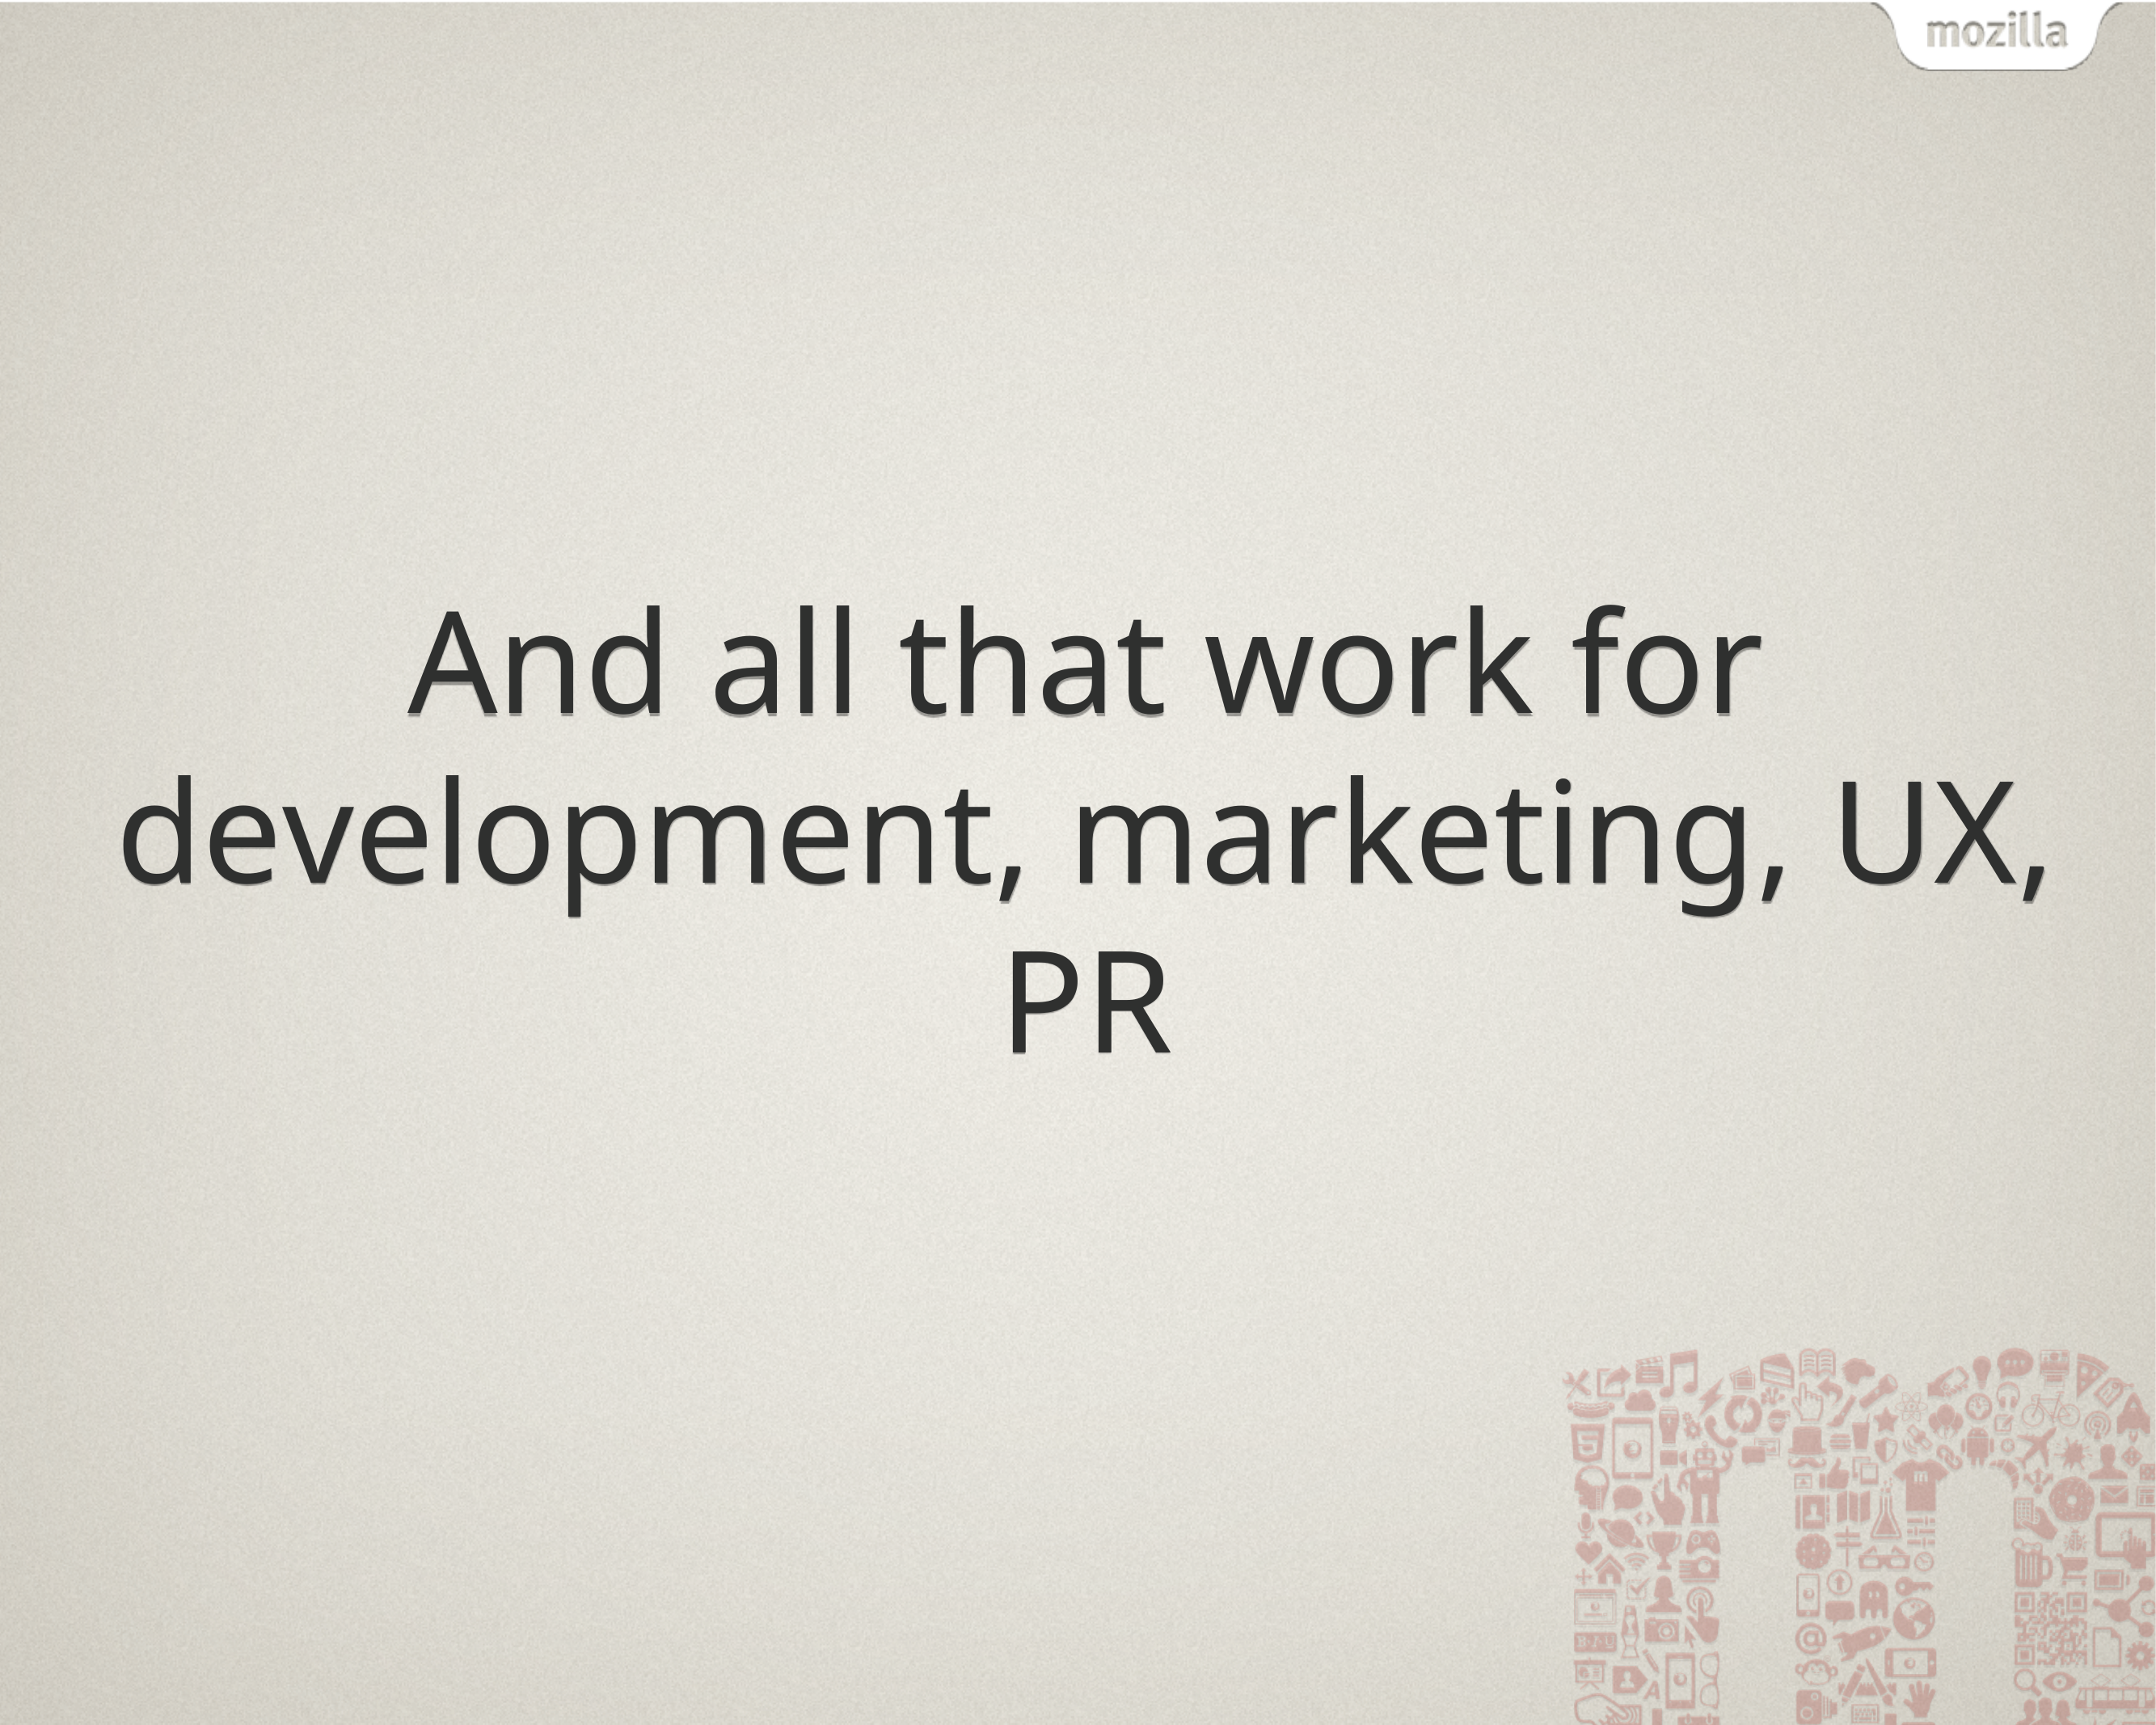

# And all that work for development, marketing, UX, PR